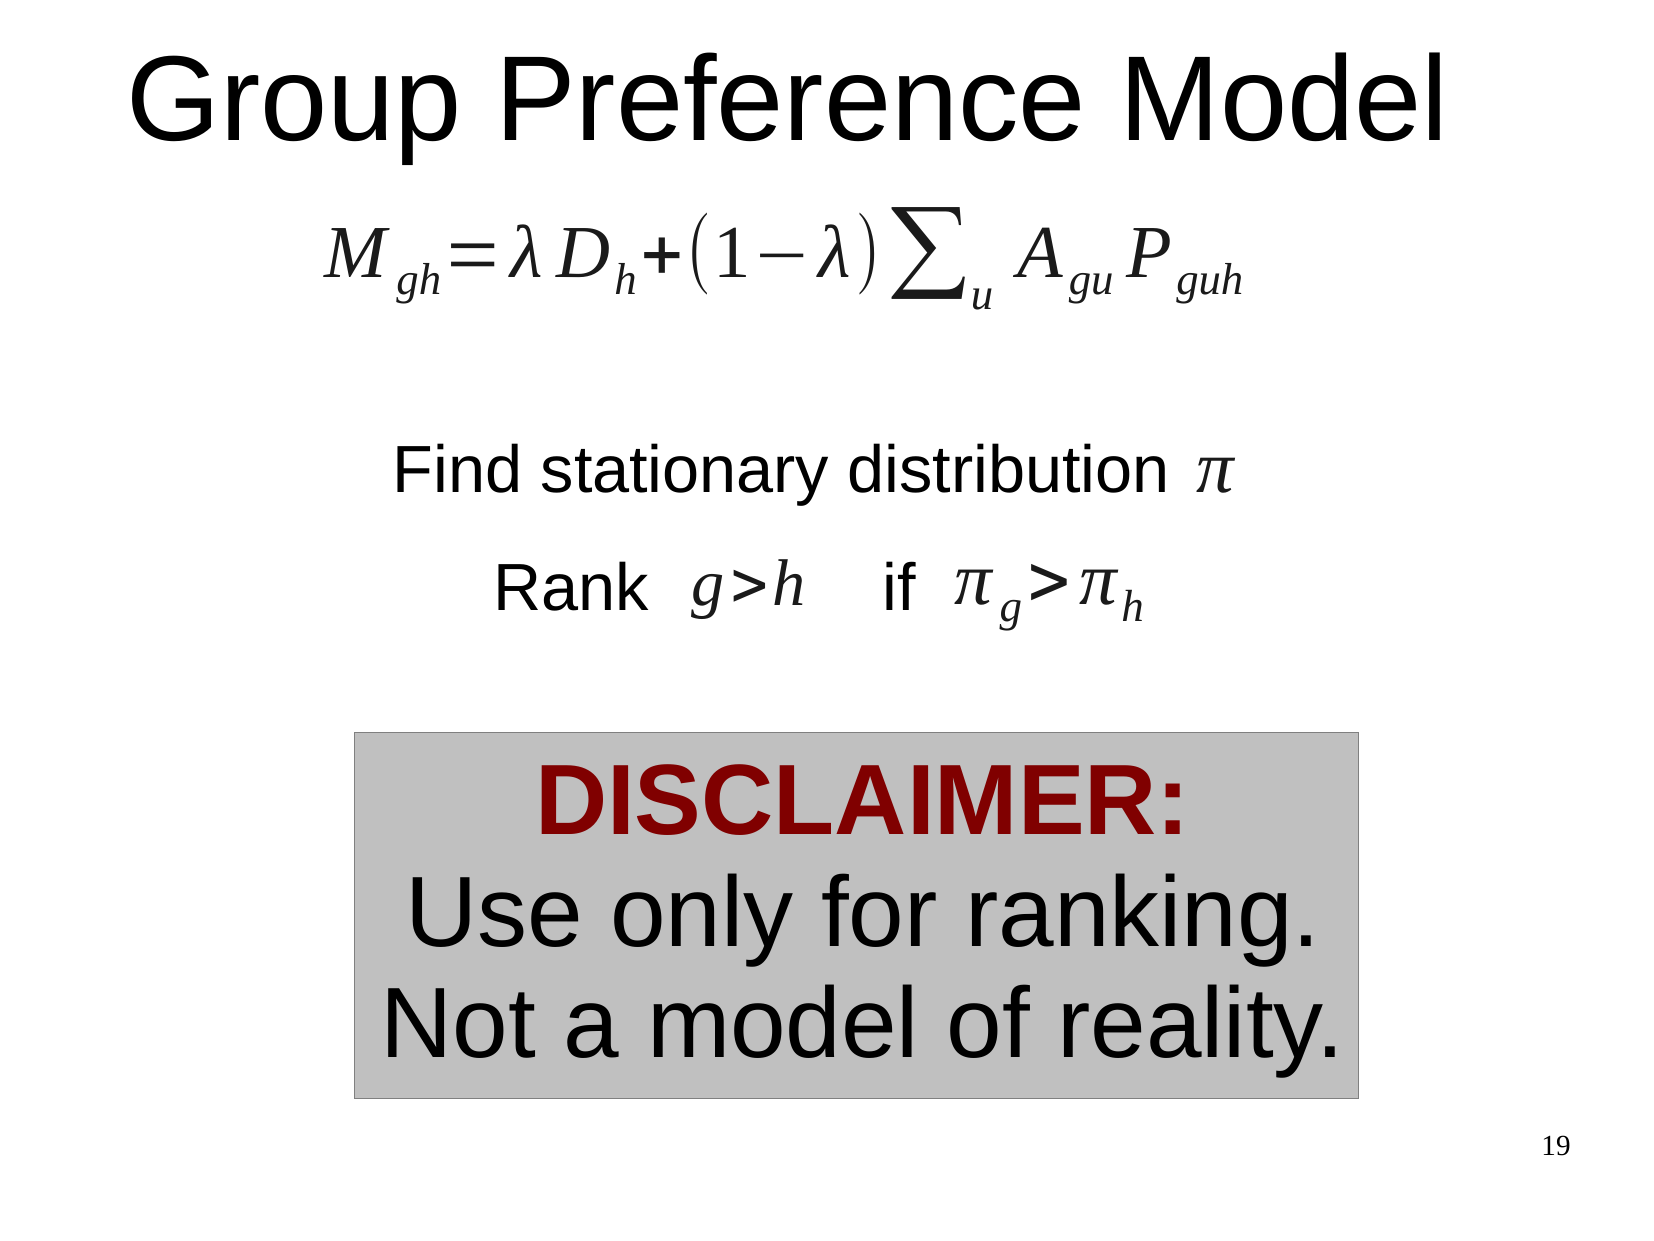

Group Preference Model
Find stationary distribution
if
Rank
DISCLAIMER:
Use only for ranking.
Not a model of reality.
19